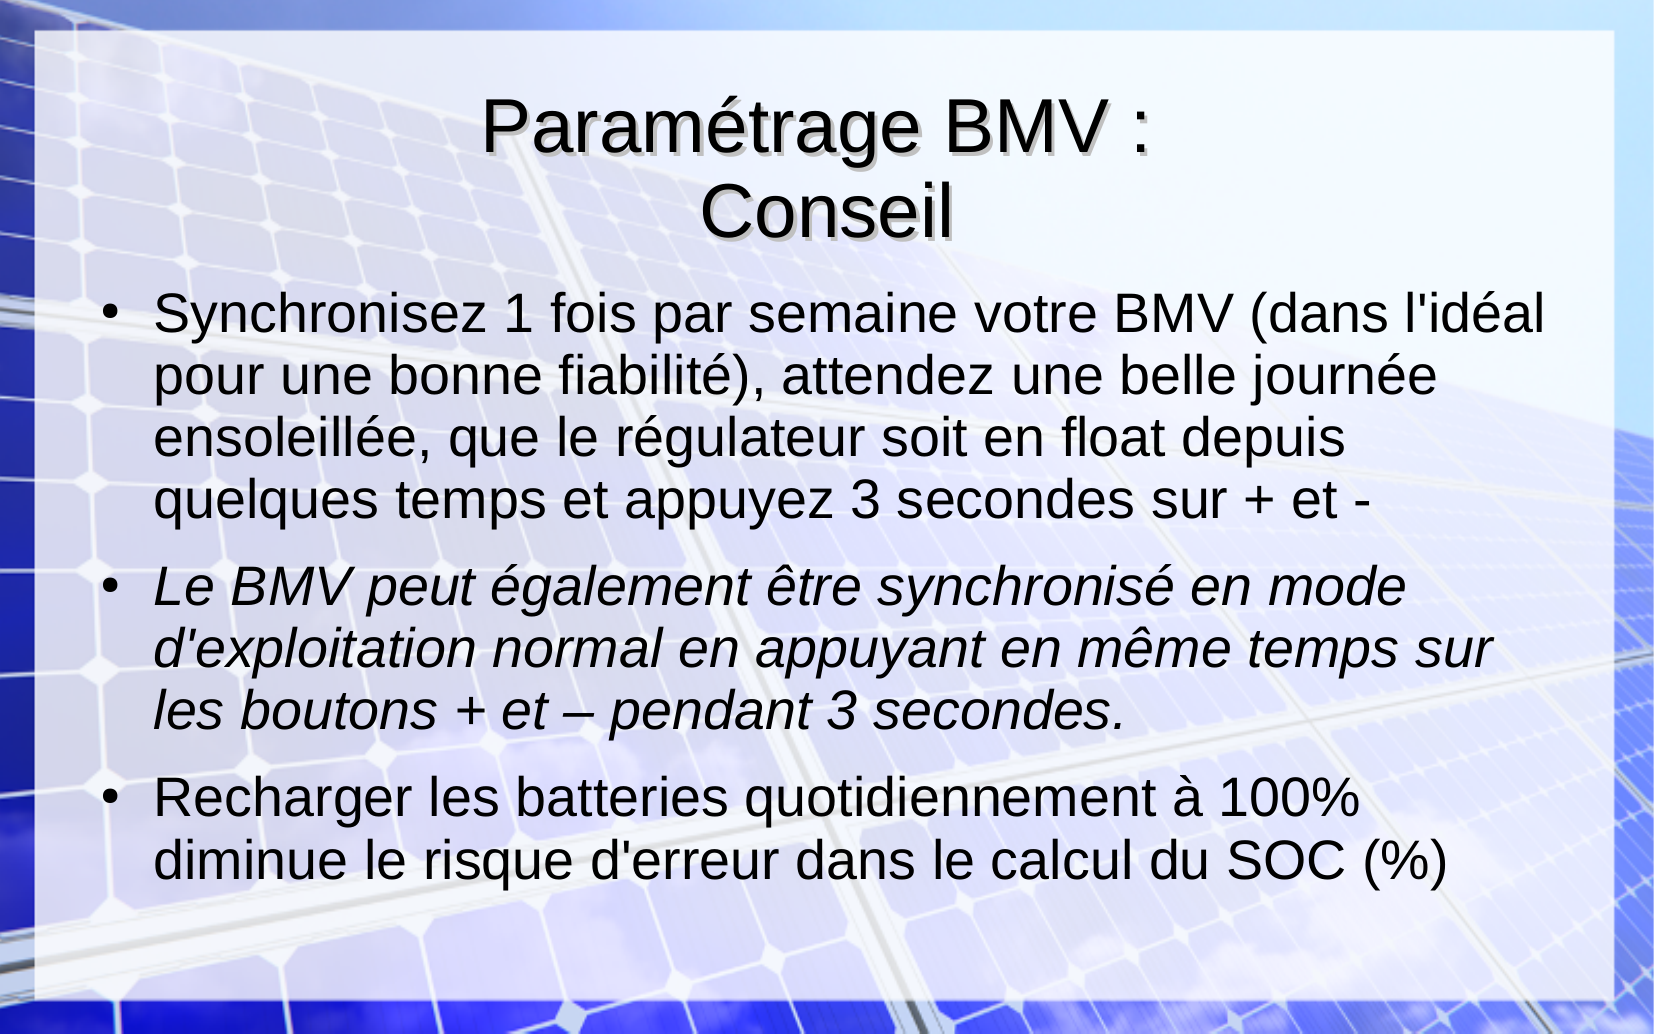

# Paramétrage BMV : Conseil
Synchronisez 1 fois par semaine votre BMV (dans l'idéal pour une bonne fiabilité), attendez une belle journée ensoleillée, que le régulateur soit en float depuis quelques temps et appuyez 3 secondes sur + et -
Le BMV peut également être synchronisé en mode d'exploitation normal en appuyant en même temps sur les boutons + et – pendant 3 secondes.
Recharger les batteries quotidiennement à 100% diminue le risque d'erreur dans le calcul du SOC (%)